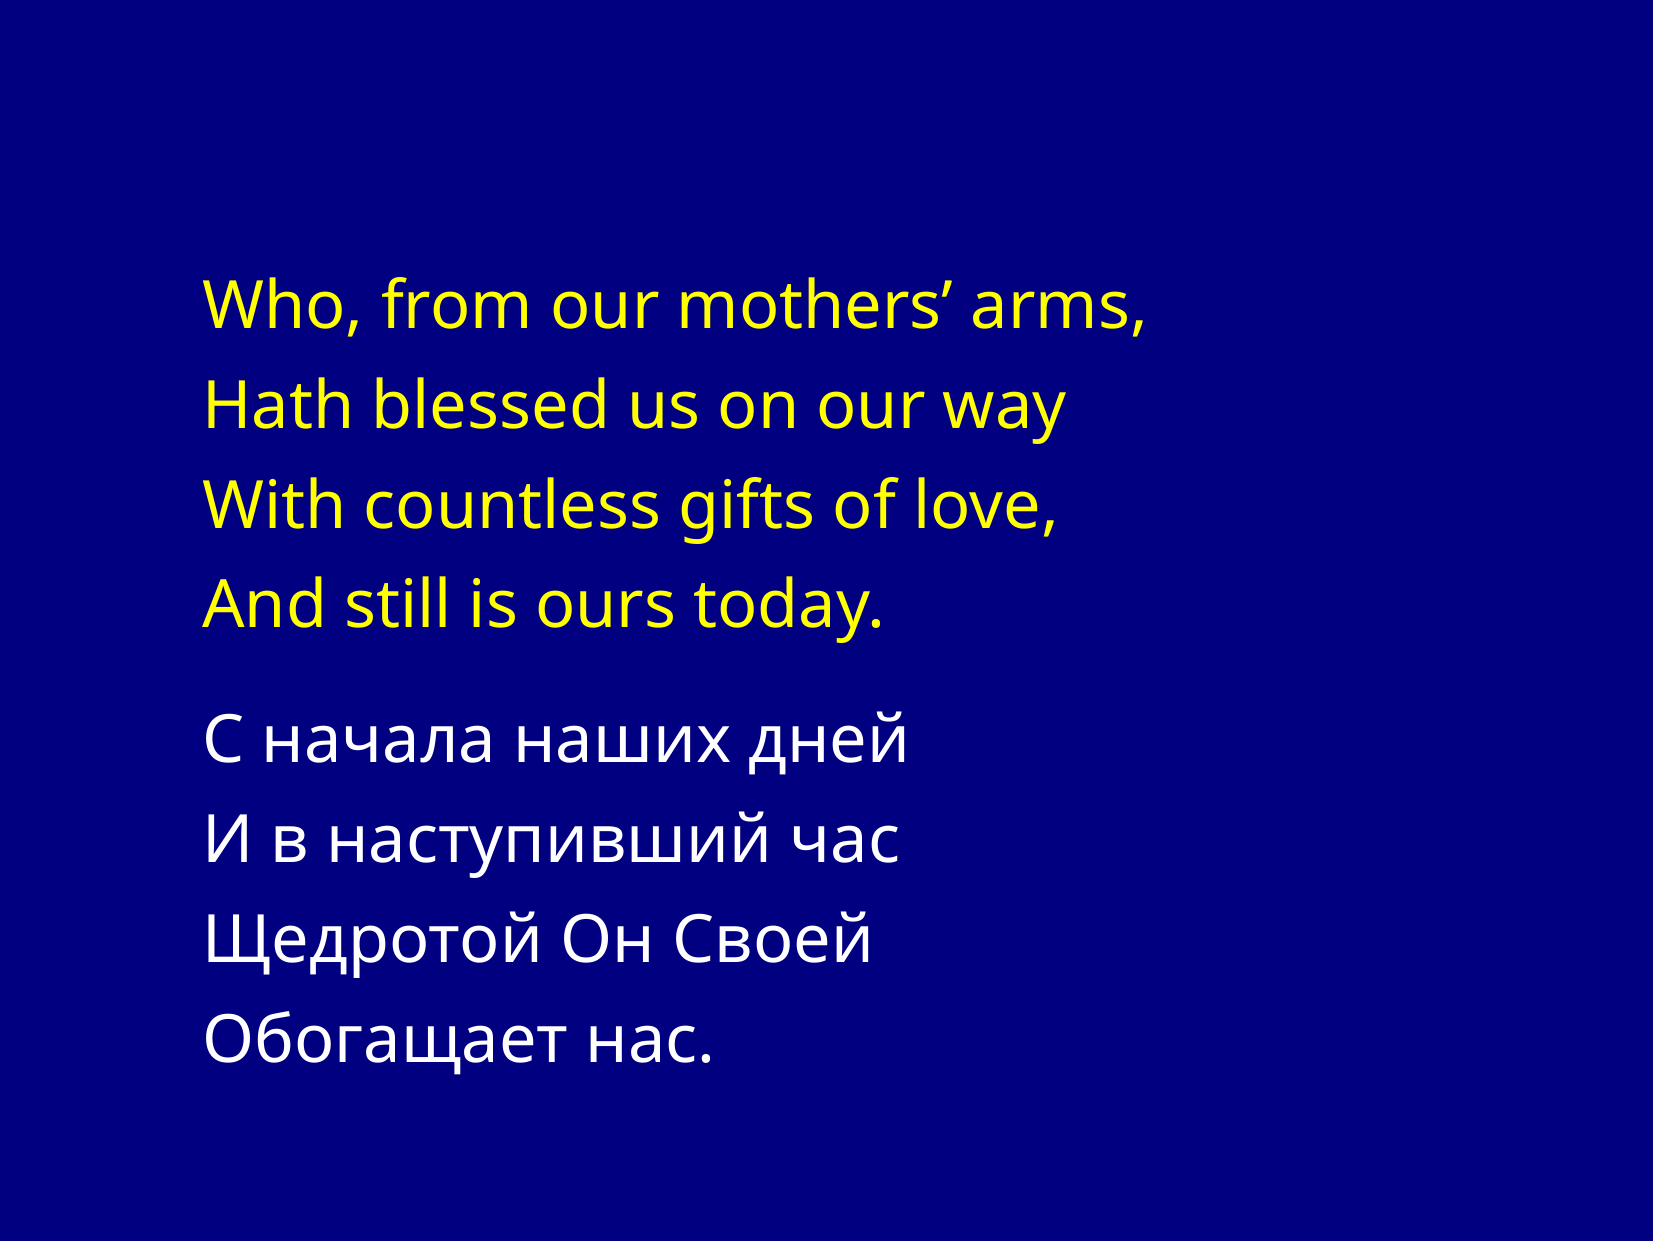

Who, from our mothers’ arms,
	Hath blessed us on our way
	With countless gifts of love,
	And still is ours today.
	С начала наших дней
	И в наступивший час
	Щедротой Он Своей
	Обогащает нас.